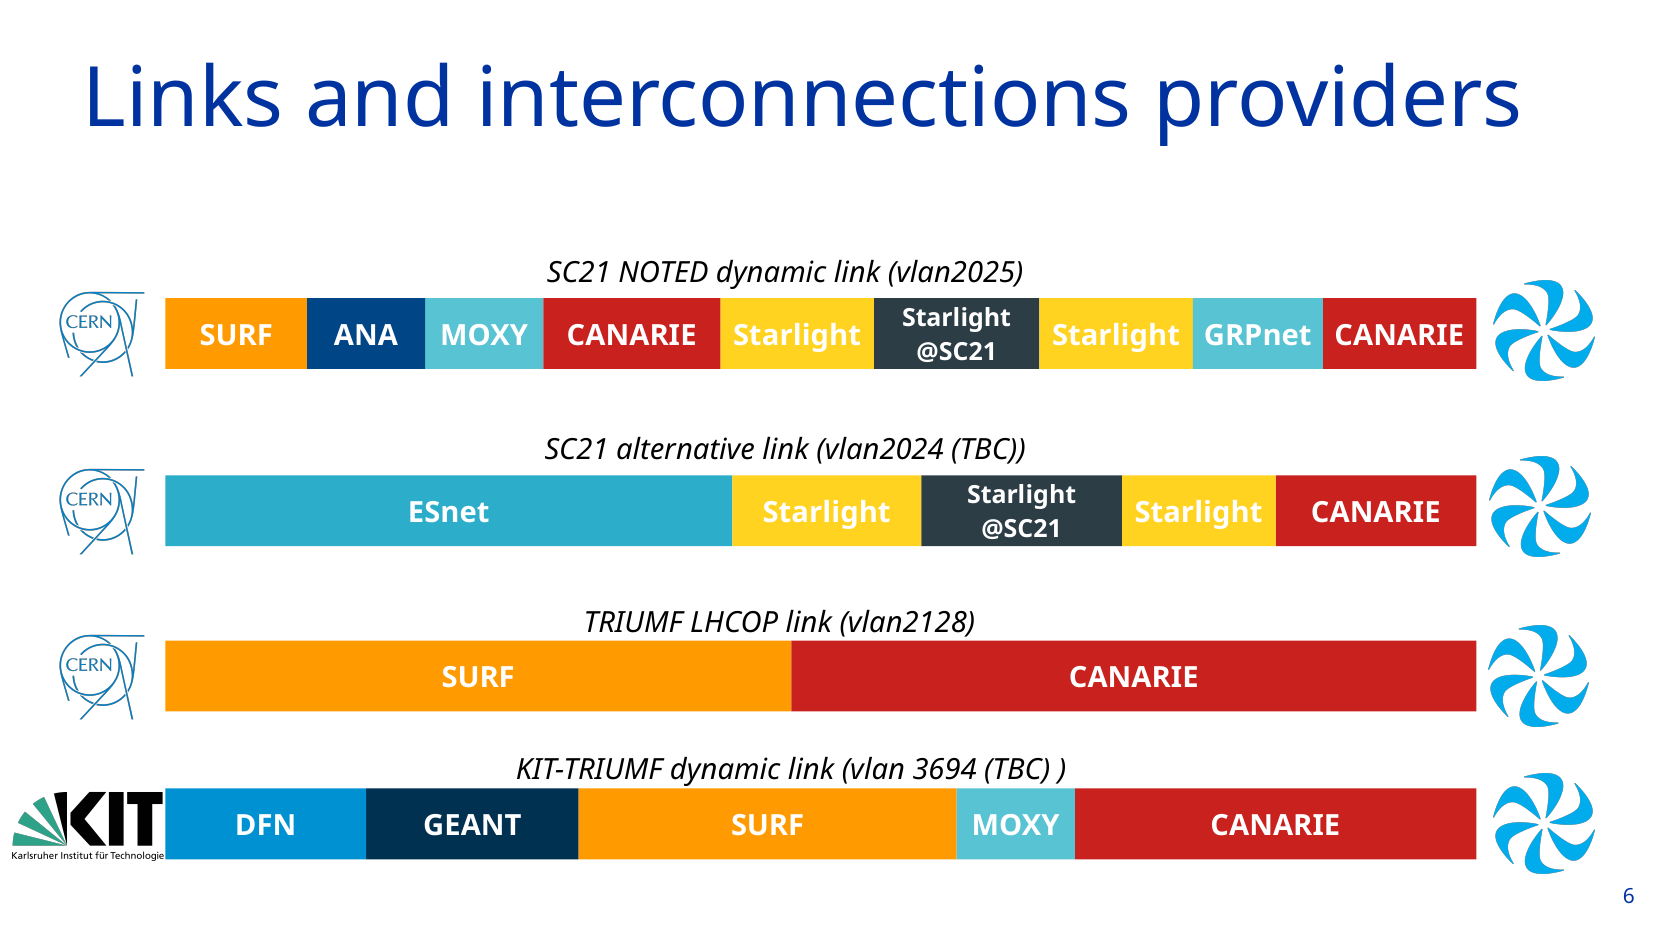

# Links and interconnections providers
SC21 NOTED dynamic link (vlan2025)
SURF
ANA
MOXY
CANARIE
Starlight
Starlight
@SC21
Starlight
GRPnet
CANARIE
SC21 alternative link (vlan2024 (TBC))
ESnet
Starlight
Starlight
@SC21
Starlight
CANARIE
TRIUMF LHCOP link (vlan2128)
SURF
CANARIE
KIT-TRIUMF dynamic link (vlan 3694 (TBC) )
DFN
GEANT
SURF
MOXY
CANARIE